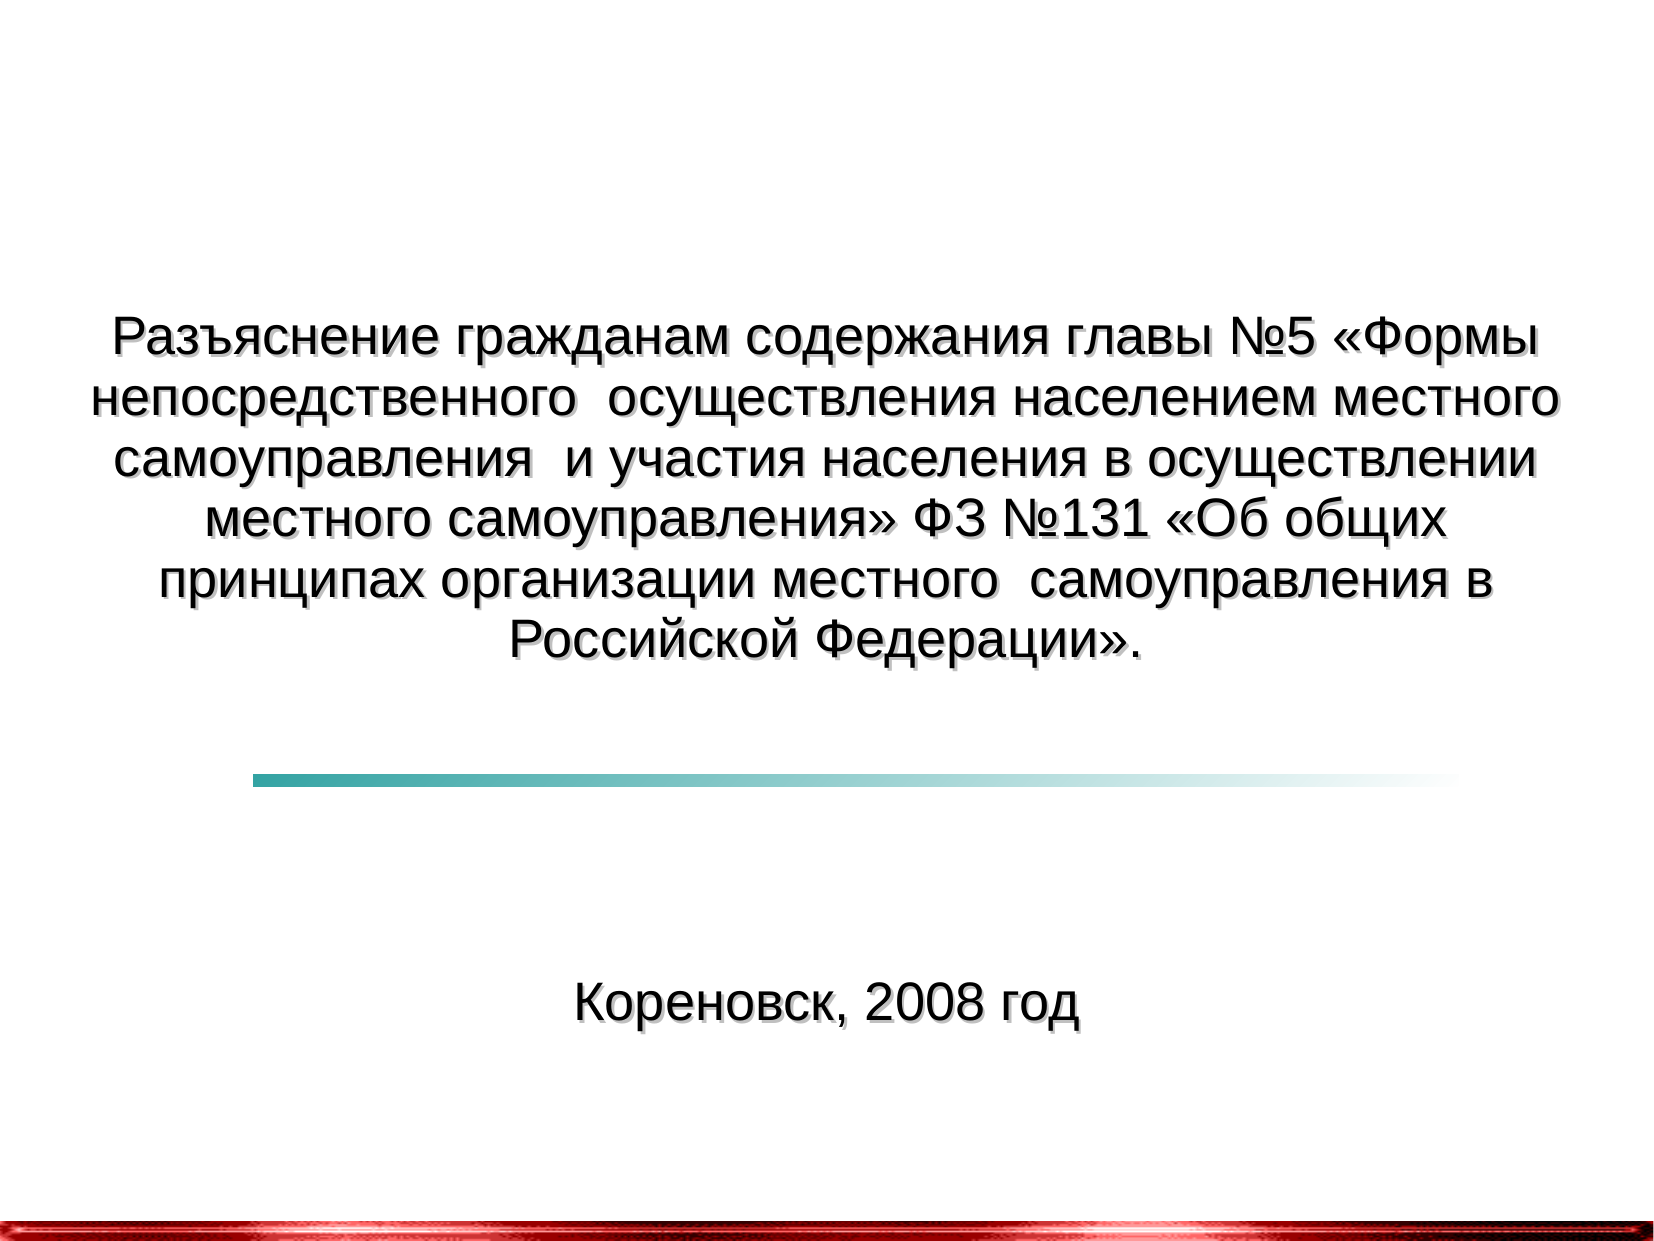

# Разъяснение гражданам содержания главы №5 «Формы непосредственного осуществления населением местного самоуправления и участия населения в осуществлении местного самоуправления» ФЗ №131 «Об общих принципах организации местного самоуправления в Российской Федерации».
Кореновск, 2008 год